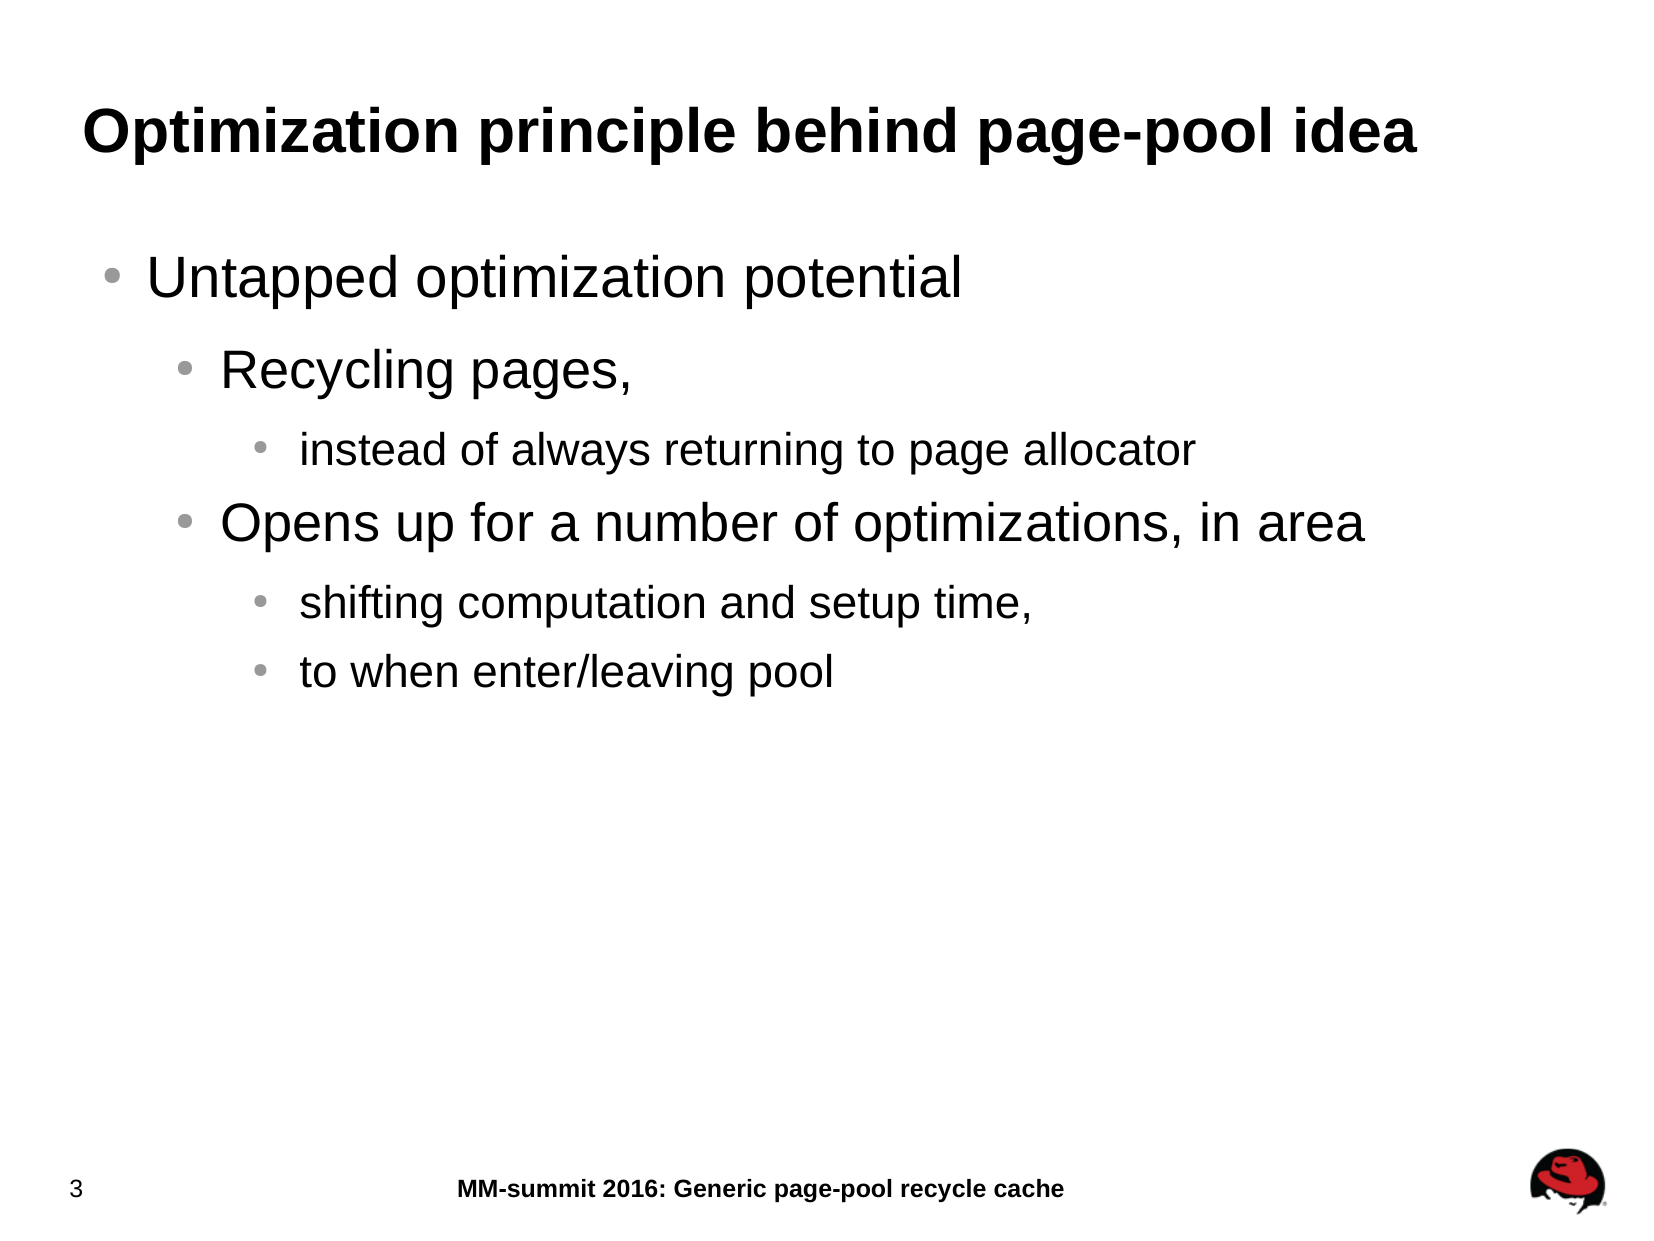

# Optimization principle behind page-pool idea
Untapped optimization potential
Recycling pages,
instead of always returning to page allocator
Opens up for a number of optimizations, in area
shifting computation and setup time,
to when enter/leaving pool